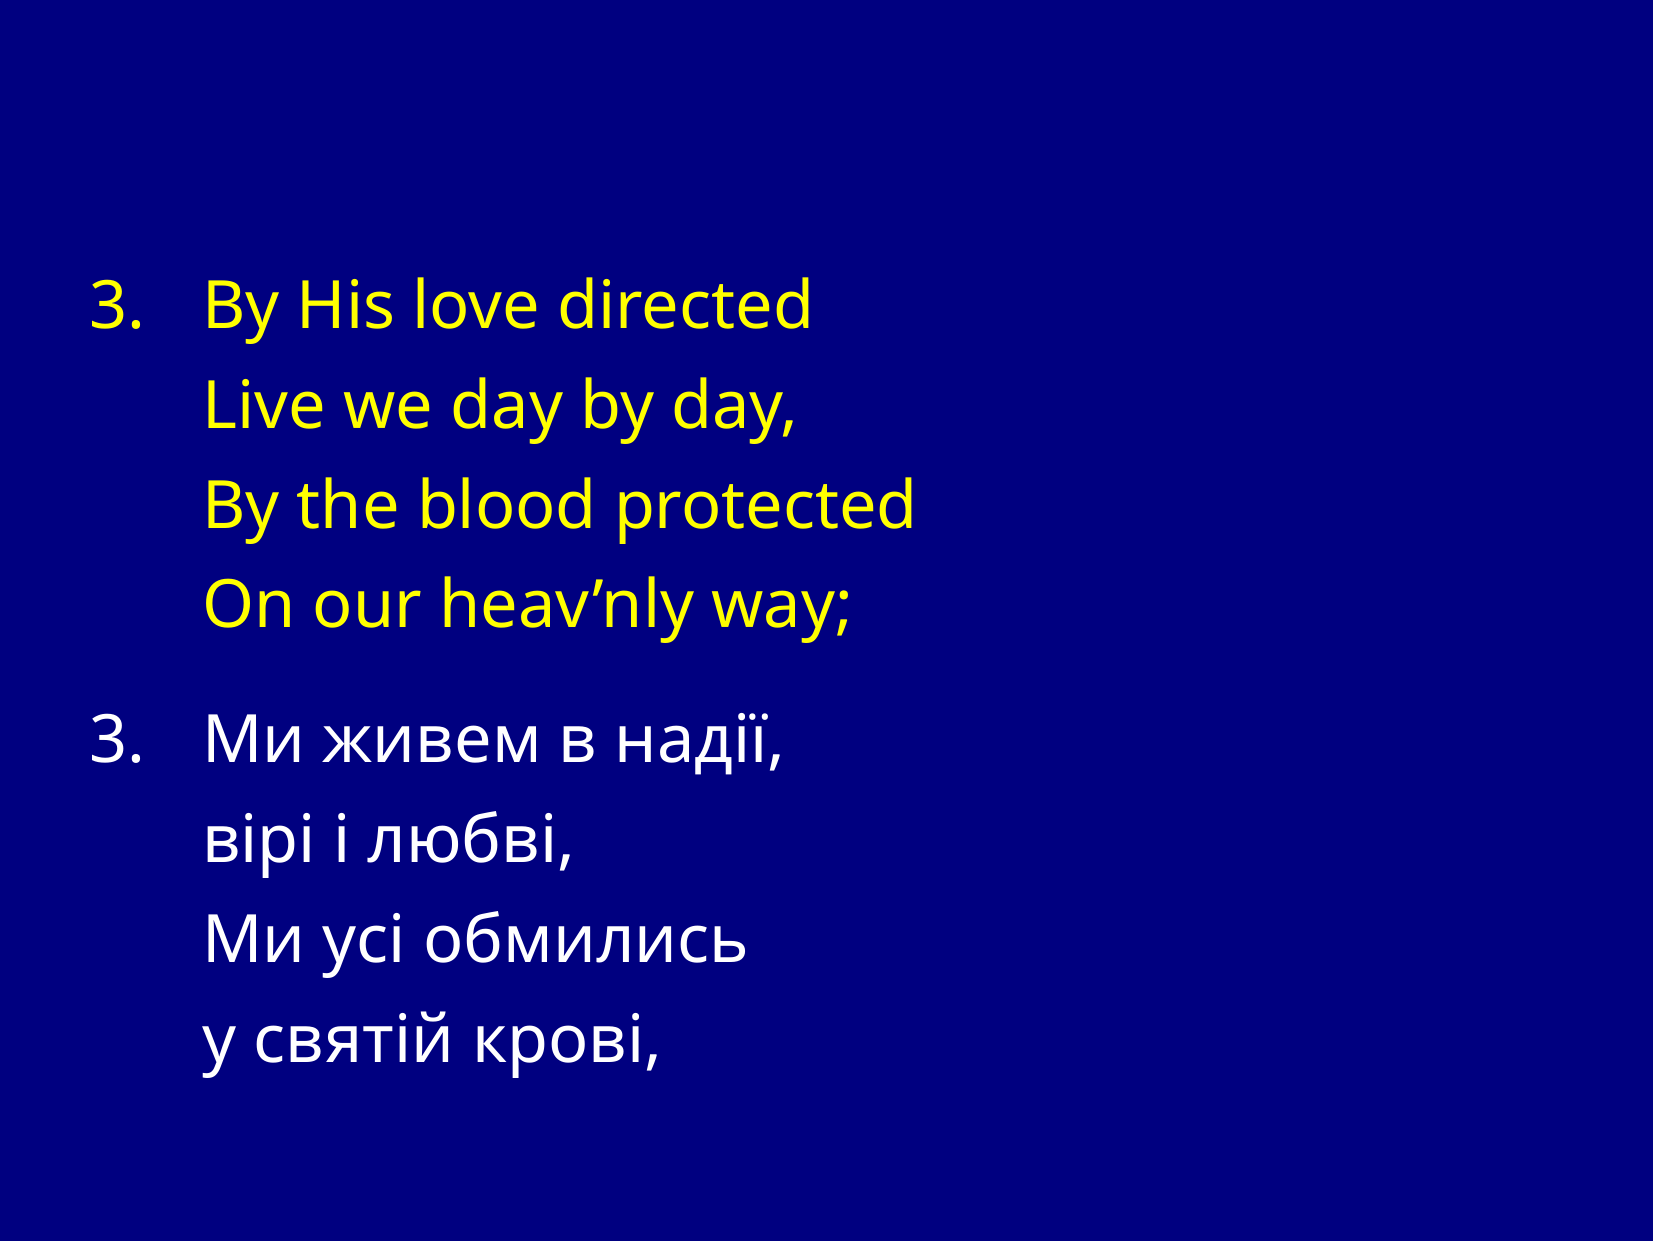

3.	By His love directed
	Live we day by day,
	By the blood protected
	On our heav’nly way;
3.	Ми живем в надії,
	вірі і любві,
	Ми усі обмились
	у святій крові,